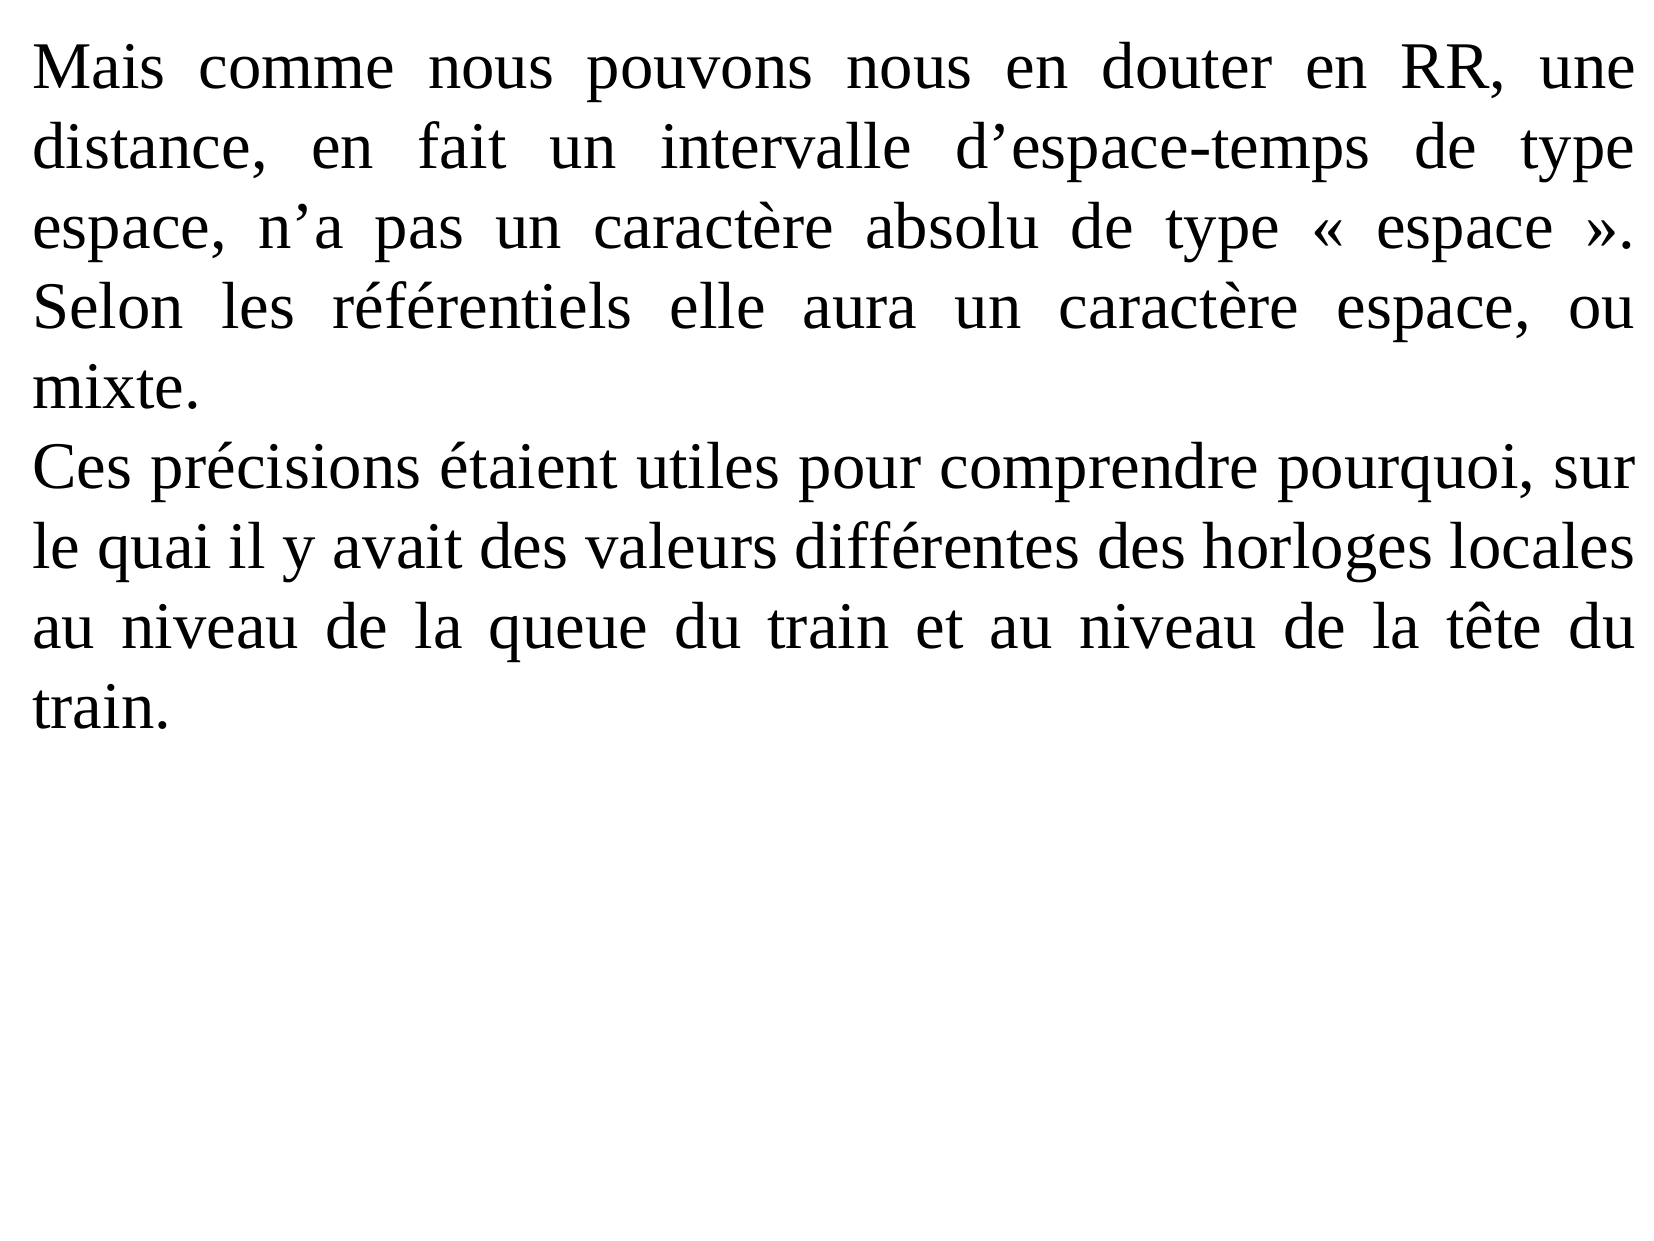

Mais comme nous pouvons nous en douter en RR, une distance, en fait un intervalle d’espace-temps de type espace, n’a pas un caractère absolu de type « espace ». Selon les référentiels elle aura un caractère espace, ou mixte.
Ces précisions étaient utiles pour comprendre pourquoi, sur le quai il y avait des valeurs différentes des horloges locales au niveau de la queue du train et au niveau de la tête du train.